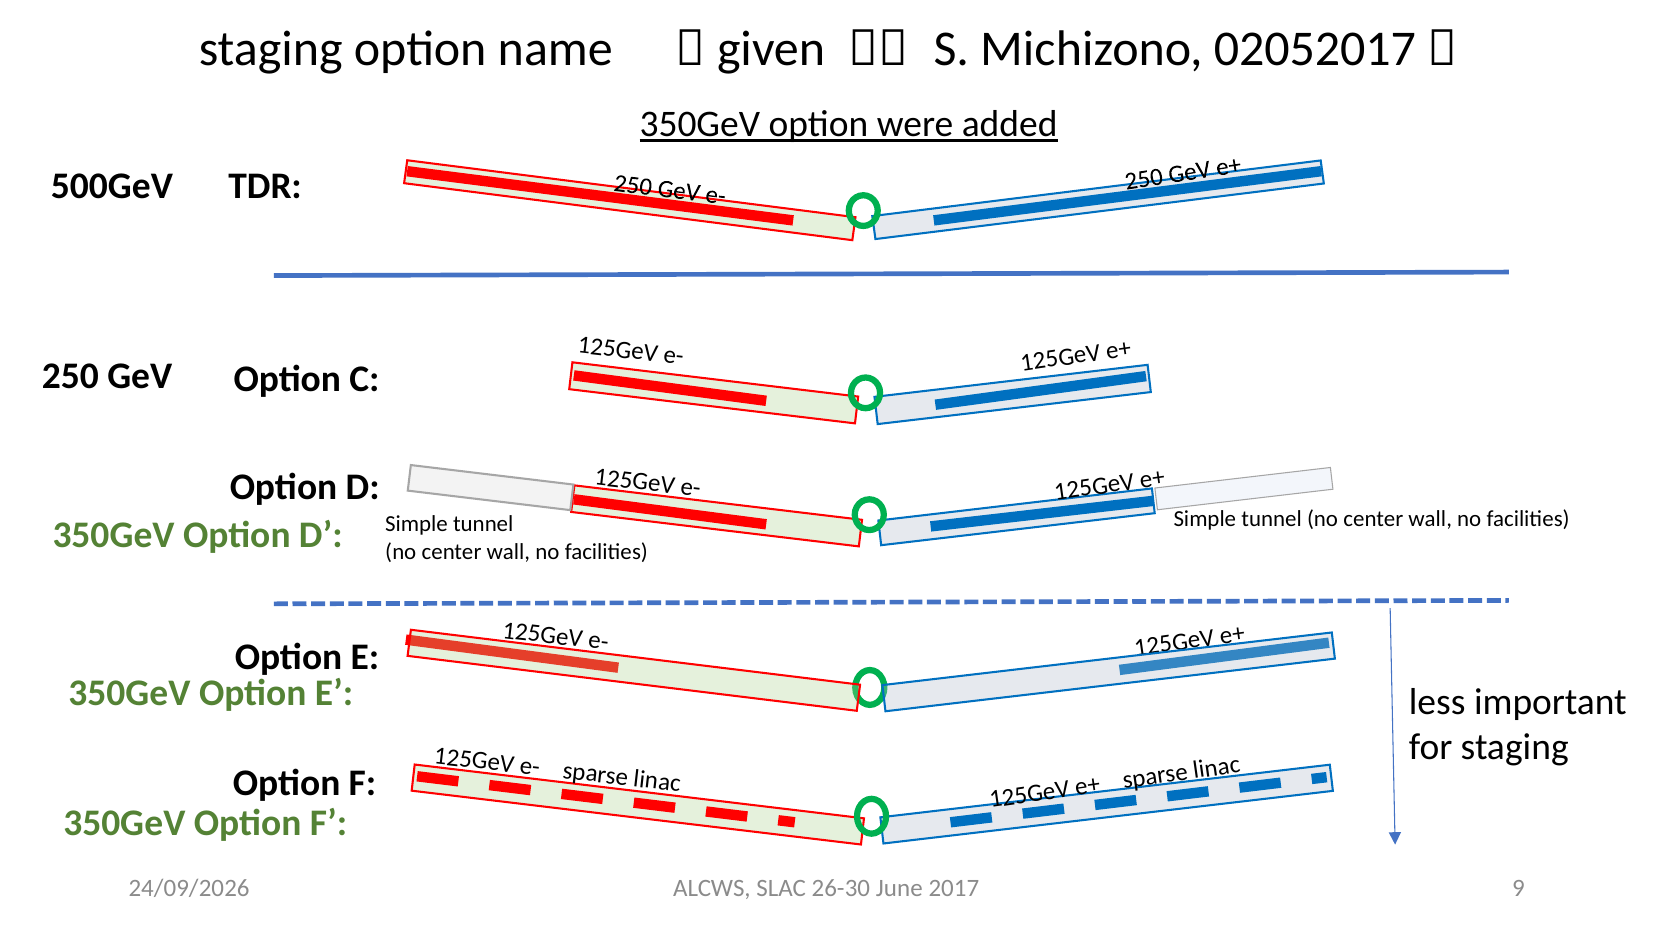

staging option name　（given ｂｙ S. Michizono, 02052017）
350GeV option were added
250 GeV e+
250 GeV e-
500GeV
TDR:
125GeV e-
125GeV e+
250 GeV
Option C:
125GeV e-
125GeV e+
Simple tunnel (no center wall, no facilities)
Simple tunnel
(no center wall, no facilities)
Option D:
350GeV Option D’:
125GeV e-
125GeV e+
Option E:
350GeV Option E’:
less important
for staging
125GeV e- sparse linac
125GeV e+ sparse linac
Option F:
350GeV Option F’:
et si l'ILC est décidé | Congrès LLR | Guidel, Morbihan
9